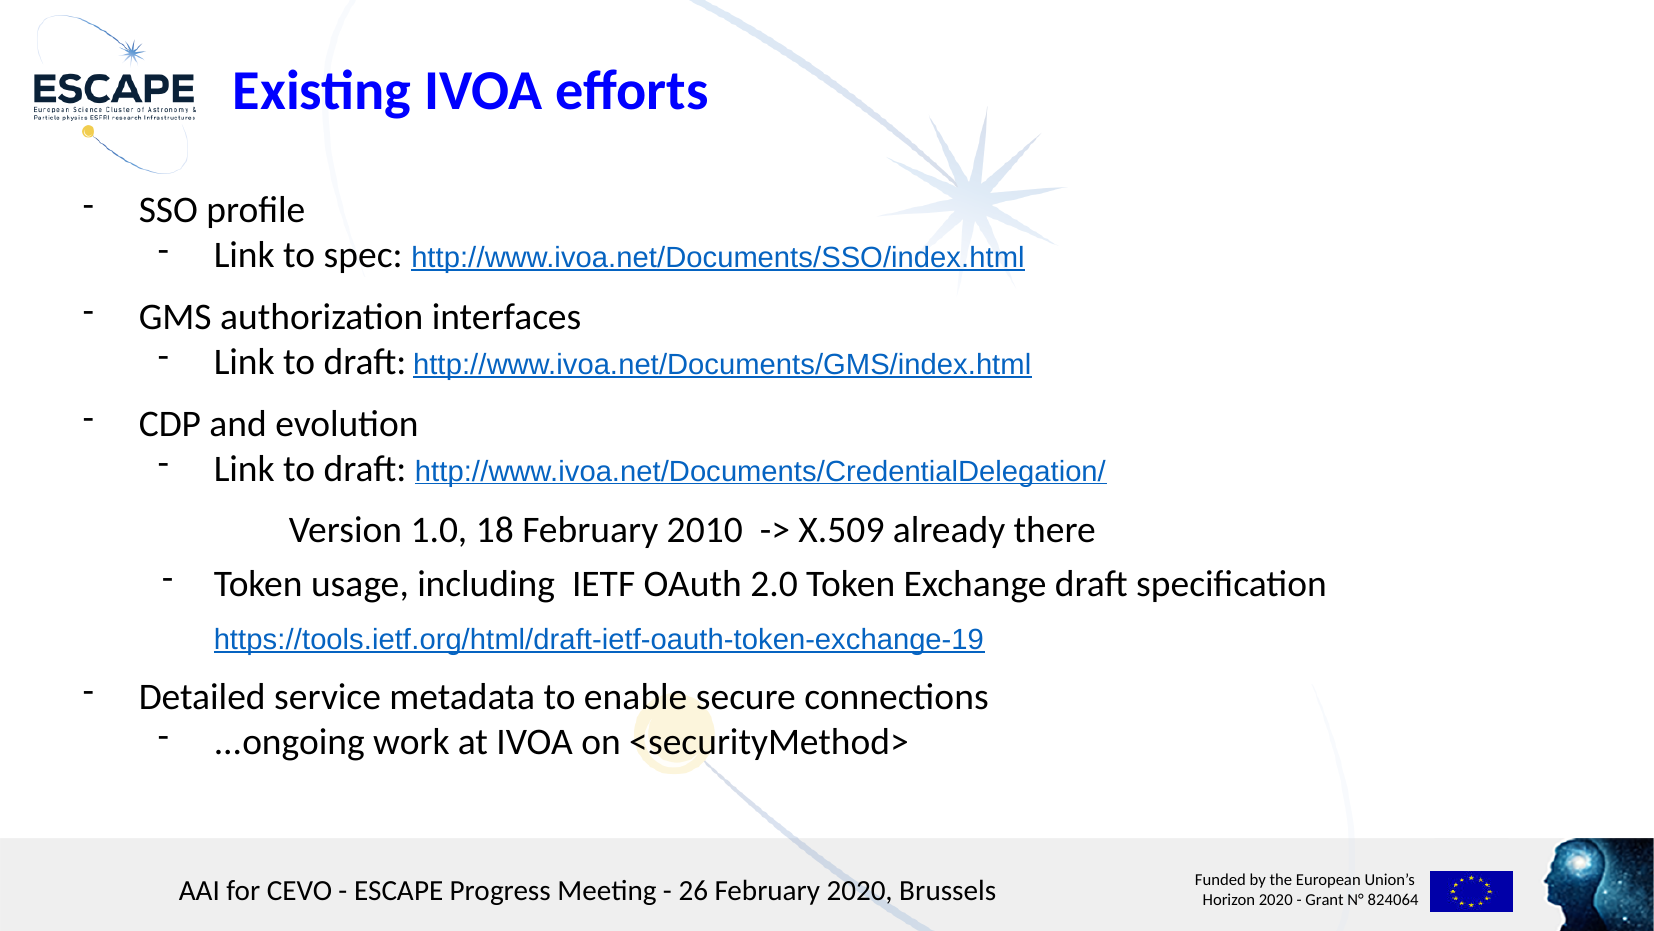

# Existing IVOA efforts
SSO profile
Link to spec: http://www.ivoa.net/Documents/SSO/index.html
GMS authorization interfaces
Link to draft: http://www.ivoa.net/Documents/GMS/index.html
CDP and evolution
Link to draft: http://www.ivoa.net/Documents/CredentialDelegation/
Version 1.0, 18 February 2010 -> X.509 already there
Token usage, including IETF OAuth 2.0 Token Exchange draft specification
https://tools.ietf.org/html/draft-ietf-oauth-token-exchange-19
Detailed service metadata to enable secure connections
...ongoing work at IVOA on <securityMethod>